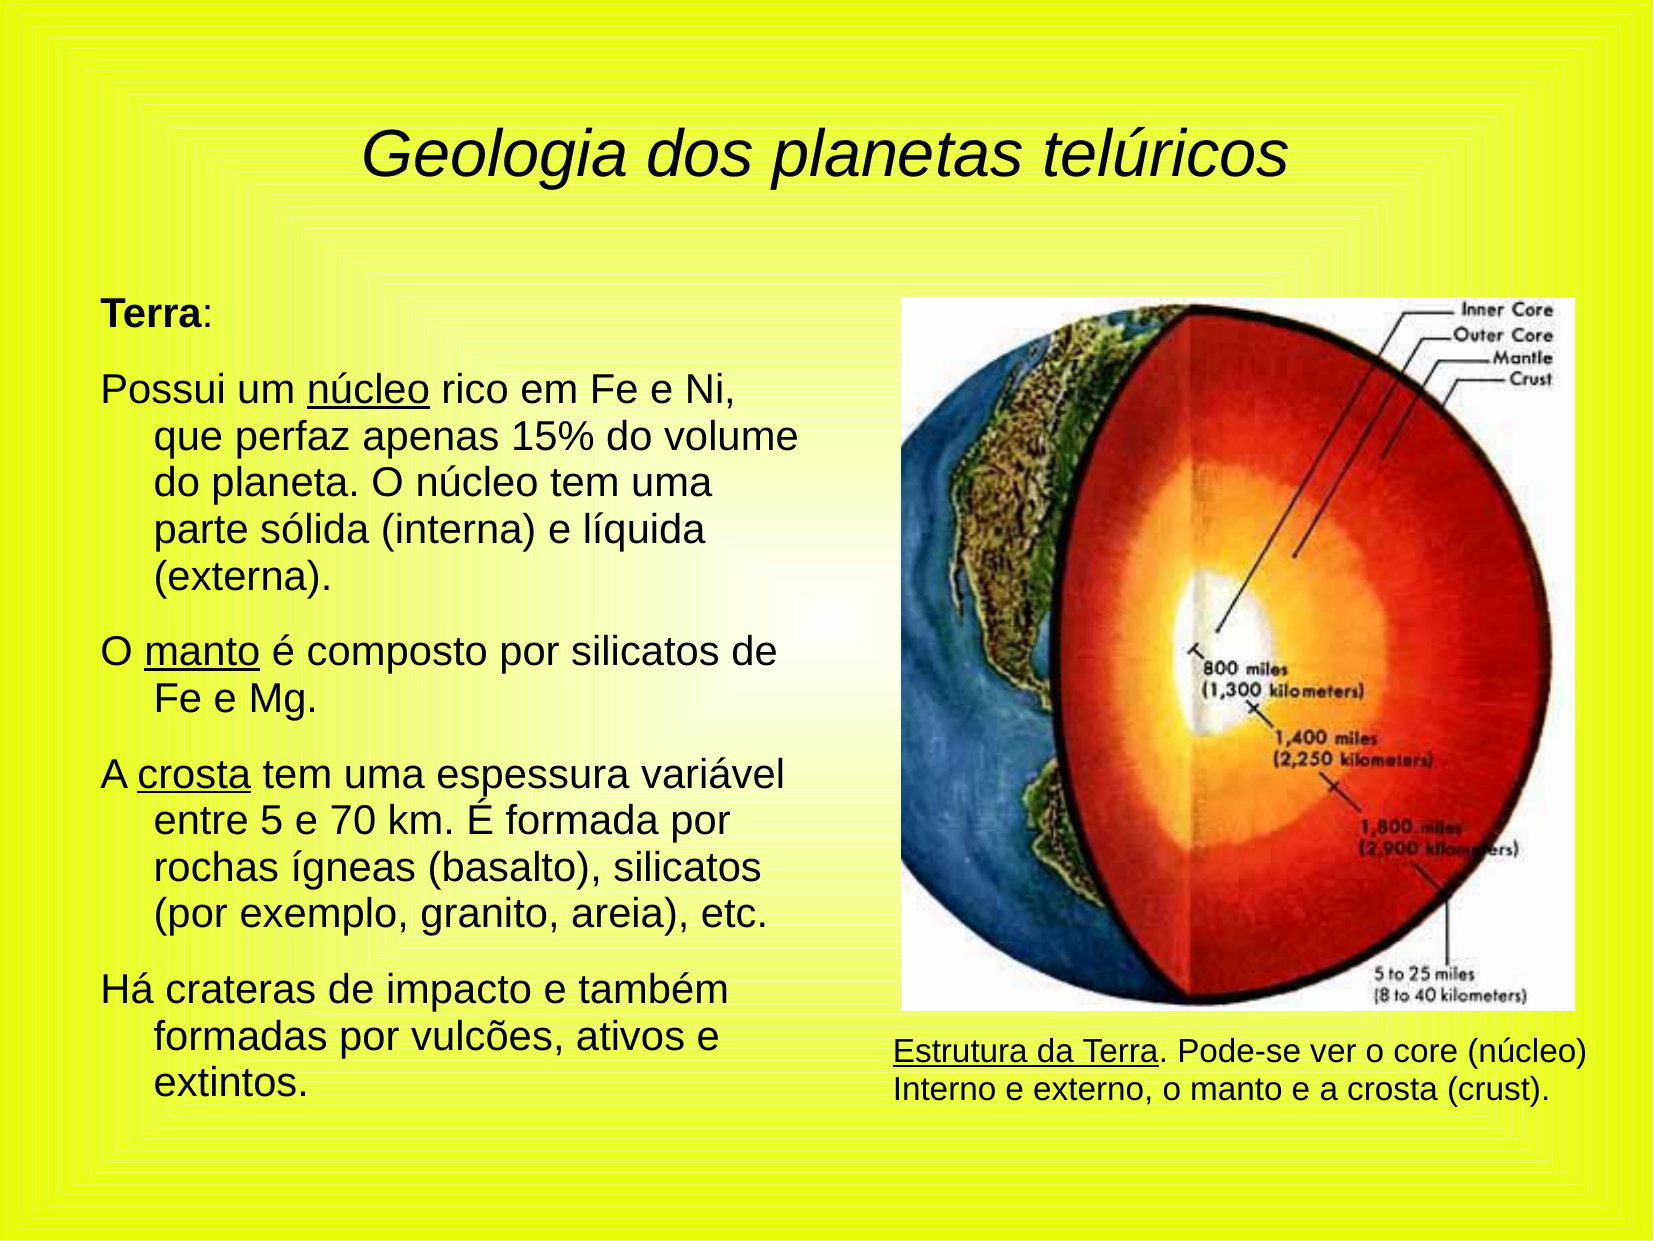

# Geologia dos planetas telúricos
Terra:
Possui um núcleo rico em Fe e Ni, que perfaz apenas 15% do volume do planeta. O núcleo tem uma parte sólida (interna) e líquida (externa).
O manto é composto por silicatos de Fe e Mg.
A crosta tem uma espessura variável entre 5 e 70 km. É formada por rochas ígneas (basalto), silicatos (por exemplo, granito, areia), etc.
Há crateras de impacto e também formadas por vulcões, ativos e extintos.
Estrutura da Terra. Pode-se ver o core (núcleo)
Interno e externo, o manto e a crosta (crust).